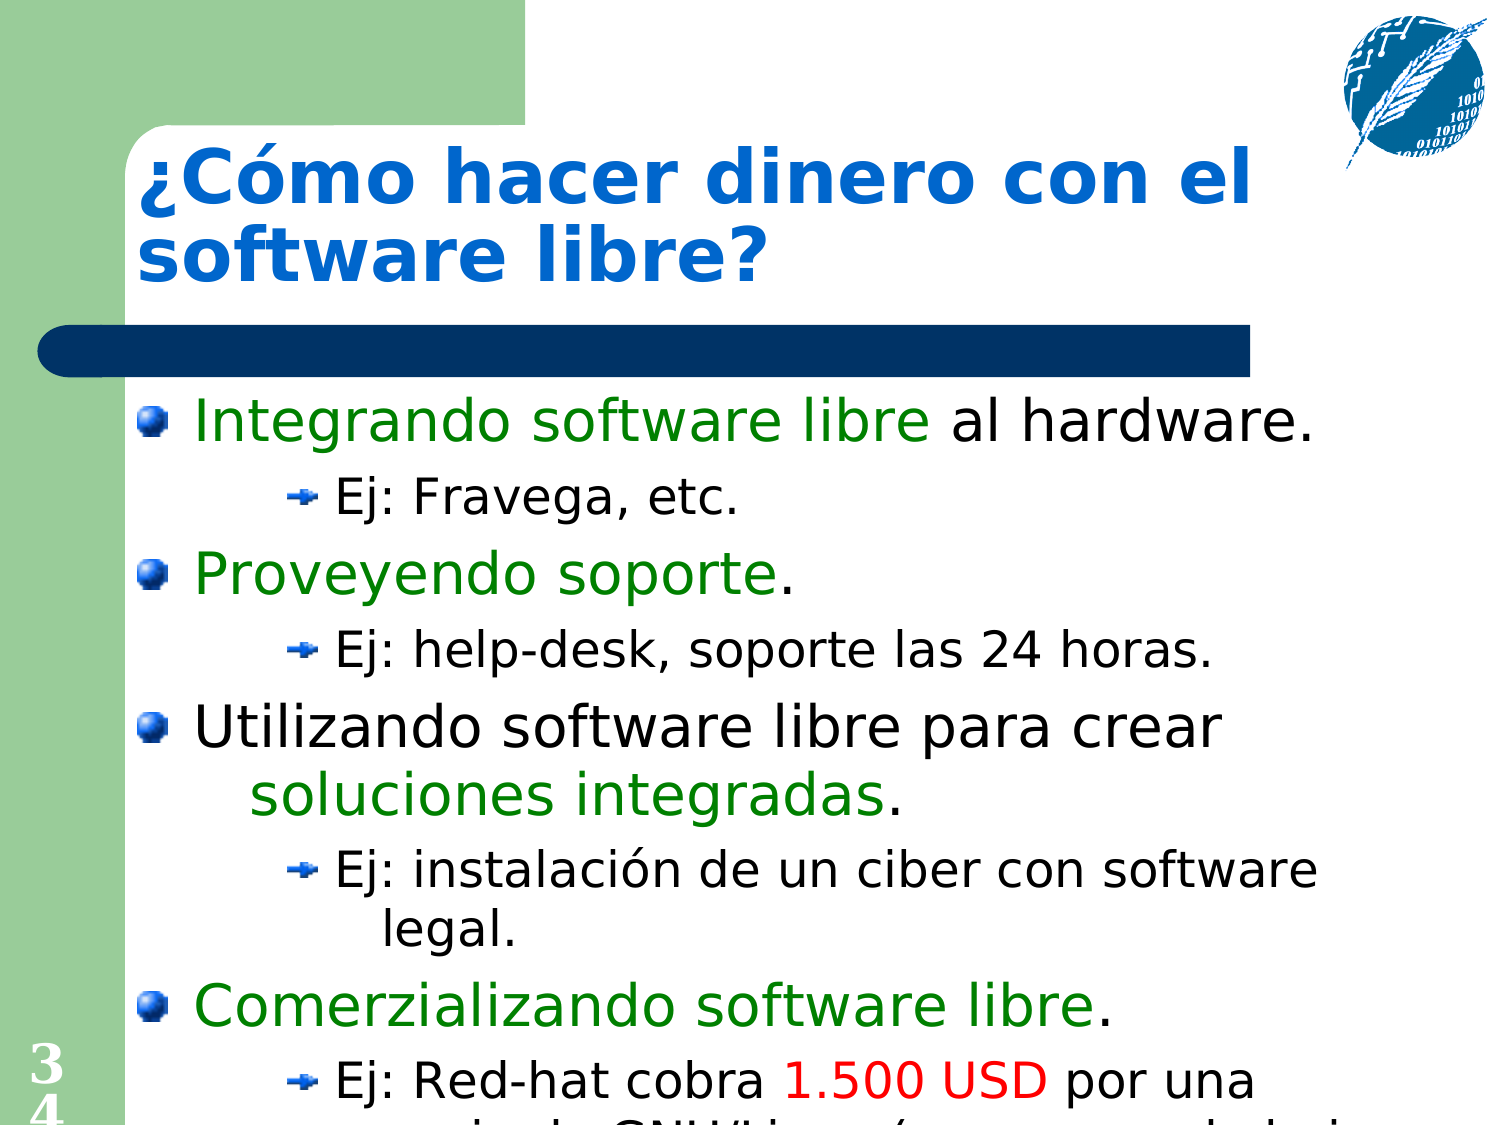

# ¿Cómo hacer dinero con el software libre?
Integrando software libre al hardware.
Ej: Fravega, etc.
Proveyendo soporte.
Ej: help-desk, soporte las 24 horas.
Utilizando software libre para crear soluciones integradas.
Ej: instalación de un ciber con software legal.
Comerzializando software libre.
Ej: Red-hat cobra 1.500 USD por una copia de GNU/Linux (que se puede bajar gratis).
34